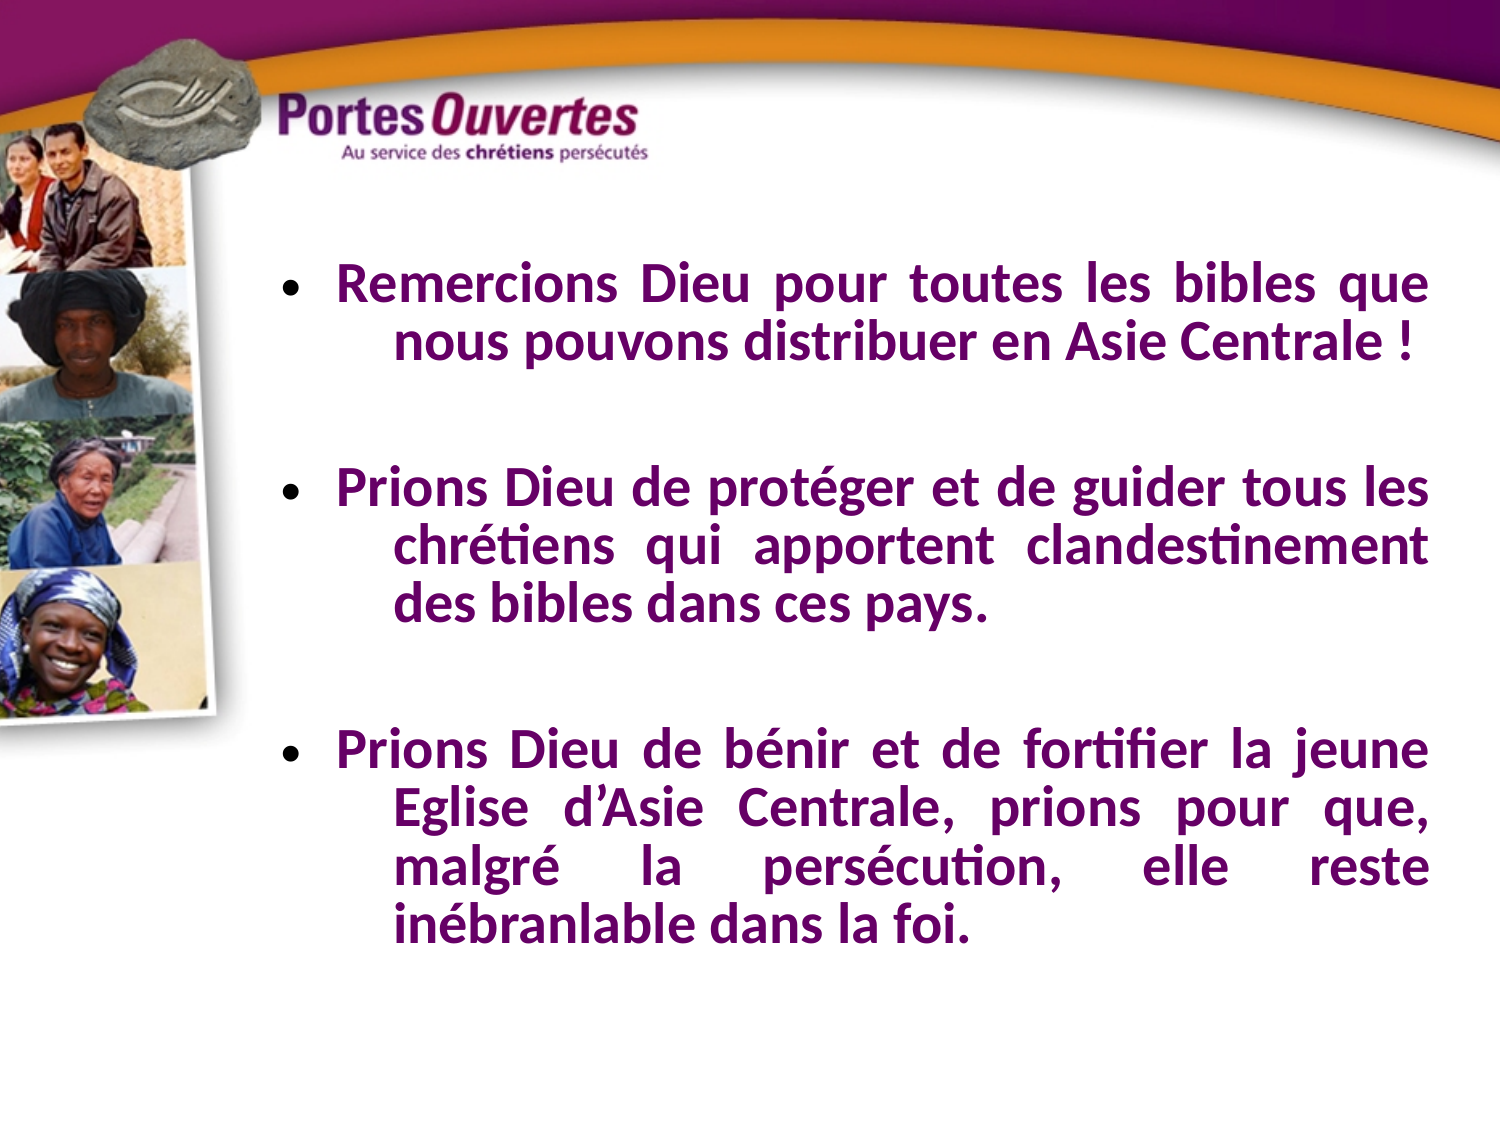

# Remercions Dieu pour toutes les bibles que nous pouvons distribuer en Asie Centrale !
Prions Dieu de protéger et de guider tous les chrétiens qui apportent clandestinement des bibles dans ces pays.
Prions Dieu de bénir et de fortifier la jeune Eglise d’Asie Centrale, prions pour que, malgré la persécution, elle reste inébranlable dans la foi.